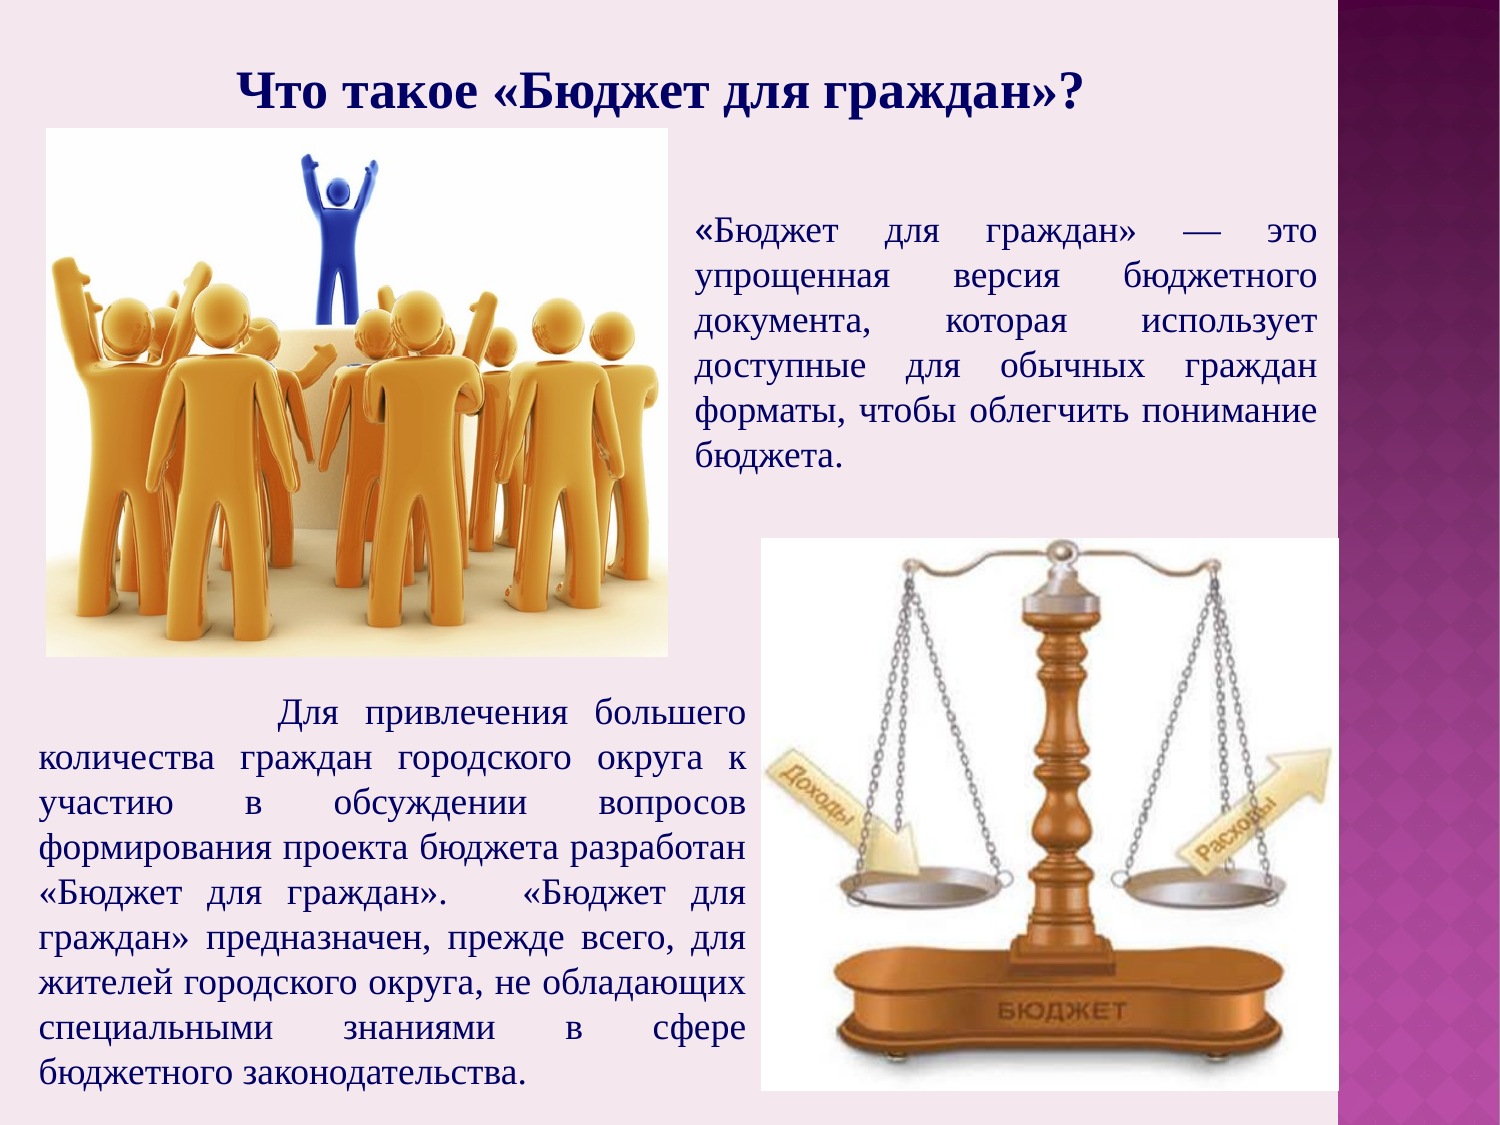

Что такое «Бюджет для граждан»?
«Бюджет для граждан» — это упрощенная версия бюджетного документа, которая использует доступные для обычных граждан форматы, чтобы облегчить понимание бюджета.
 Для привлечения большего количества граждан городcкого округа к участию в обсуждении вопросов формирования проекта бюджета разработан «Бюджет для граждан». «Бюджет для граждан» предназначен, прежде всего, для жителей городского округа, не обладающих специальными знаниями в сфере бюджетного законодательства.